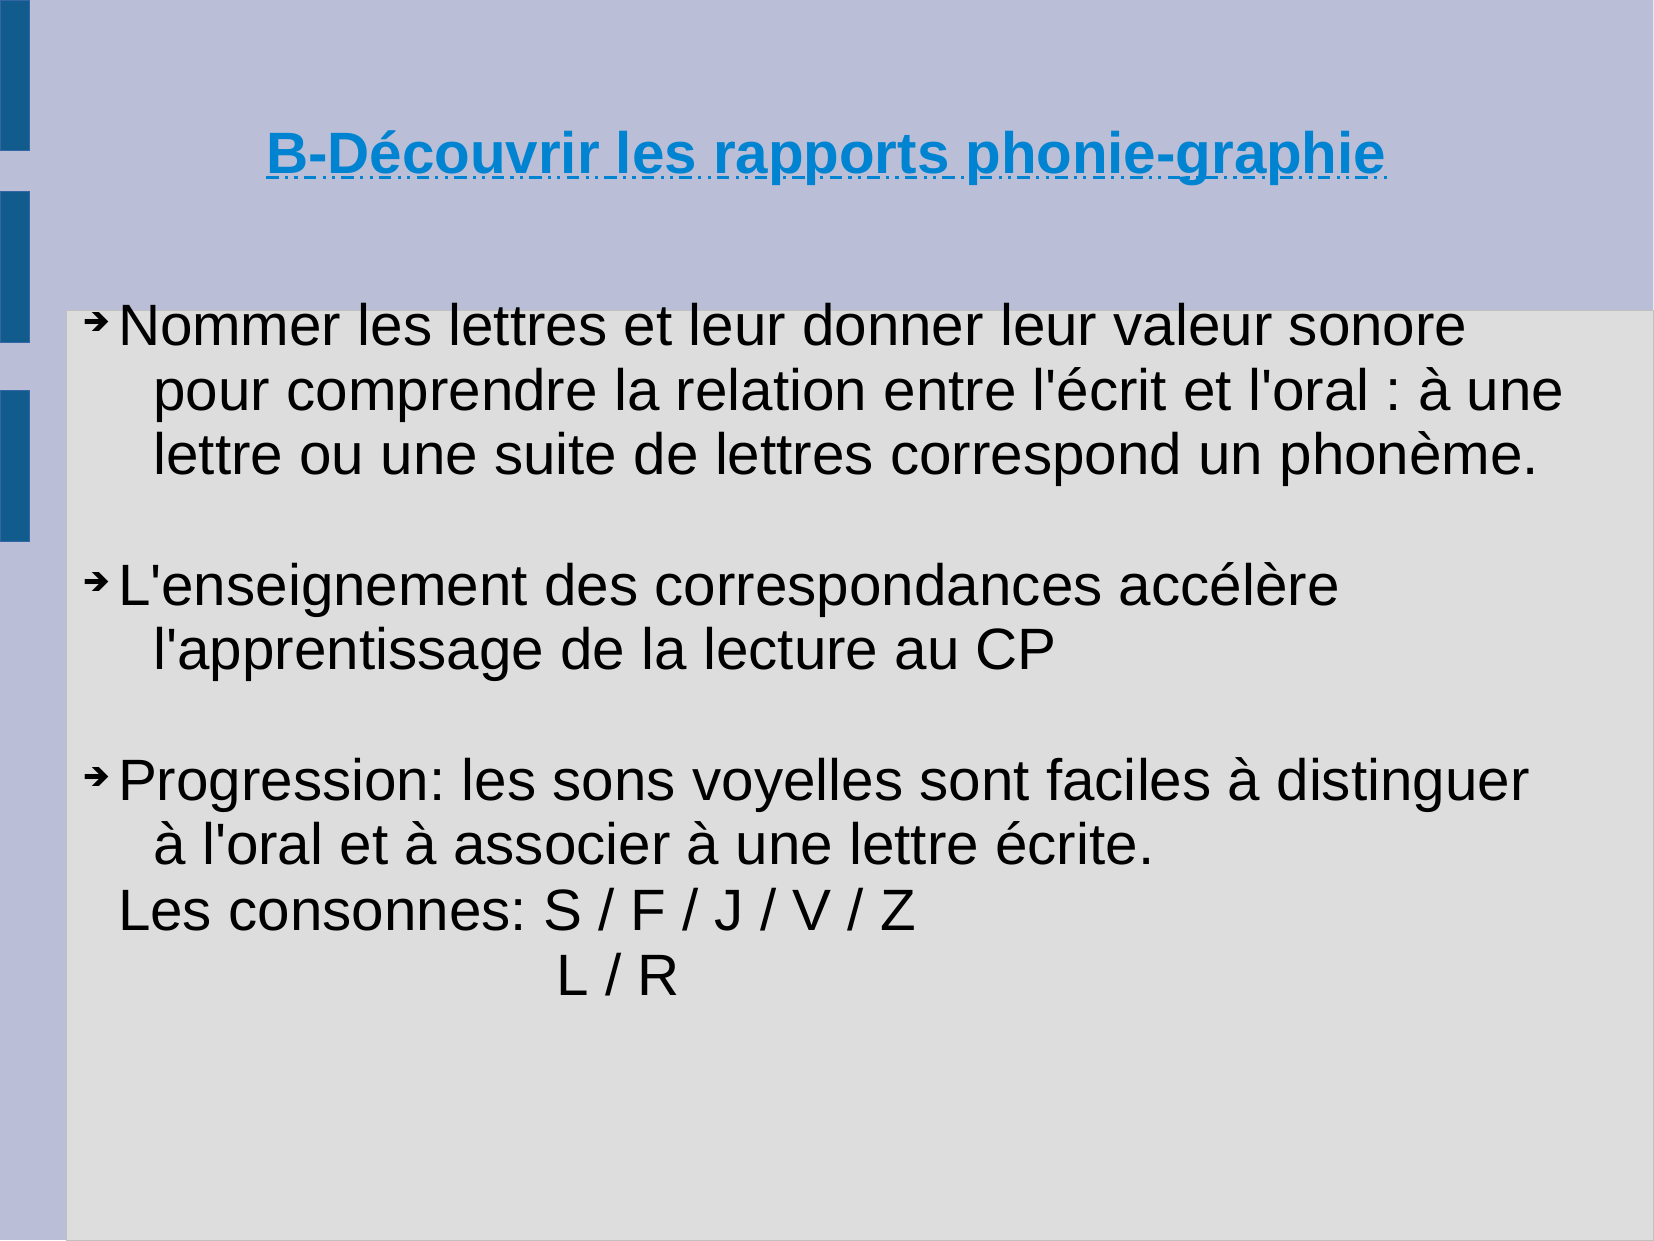

# B-Découvrir les rapports phonie-graphie
Nommer les lettres et leur donner leur valeur sonore pour comprendre la relation entre l'écrit et l'oral : à une lettre ou une suite de lettres correspond un phonème.
L'enseignement des correspondances accélère l'apprentissage de la lecture au CP
Progression: les sons voyelles sont faciles à distinguer à l'oral et à associer à une lettre écrite.
Les consonnes: S / F / J / V / Z
 L / R